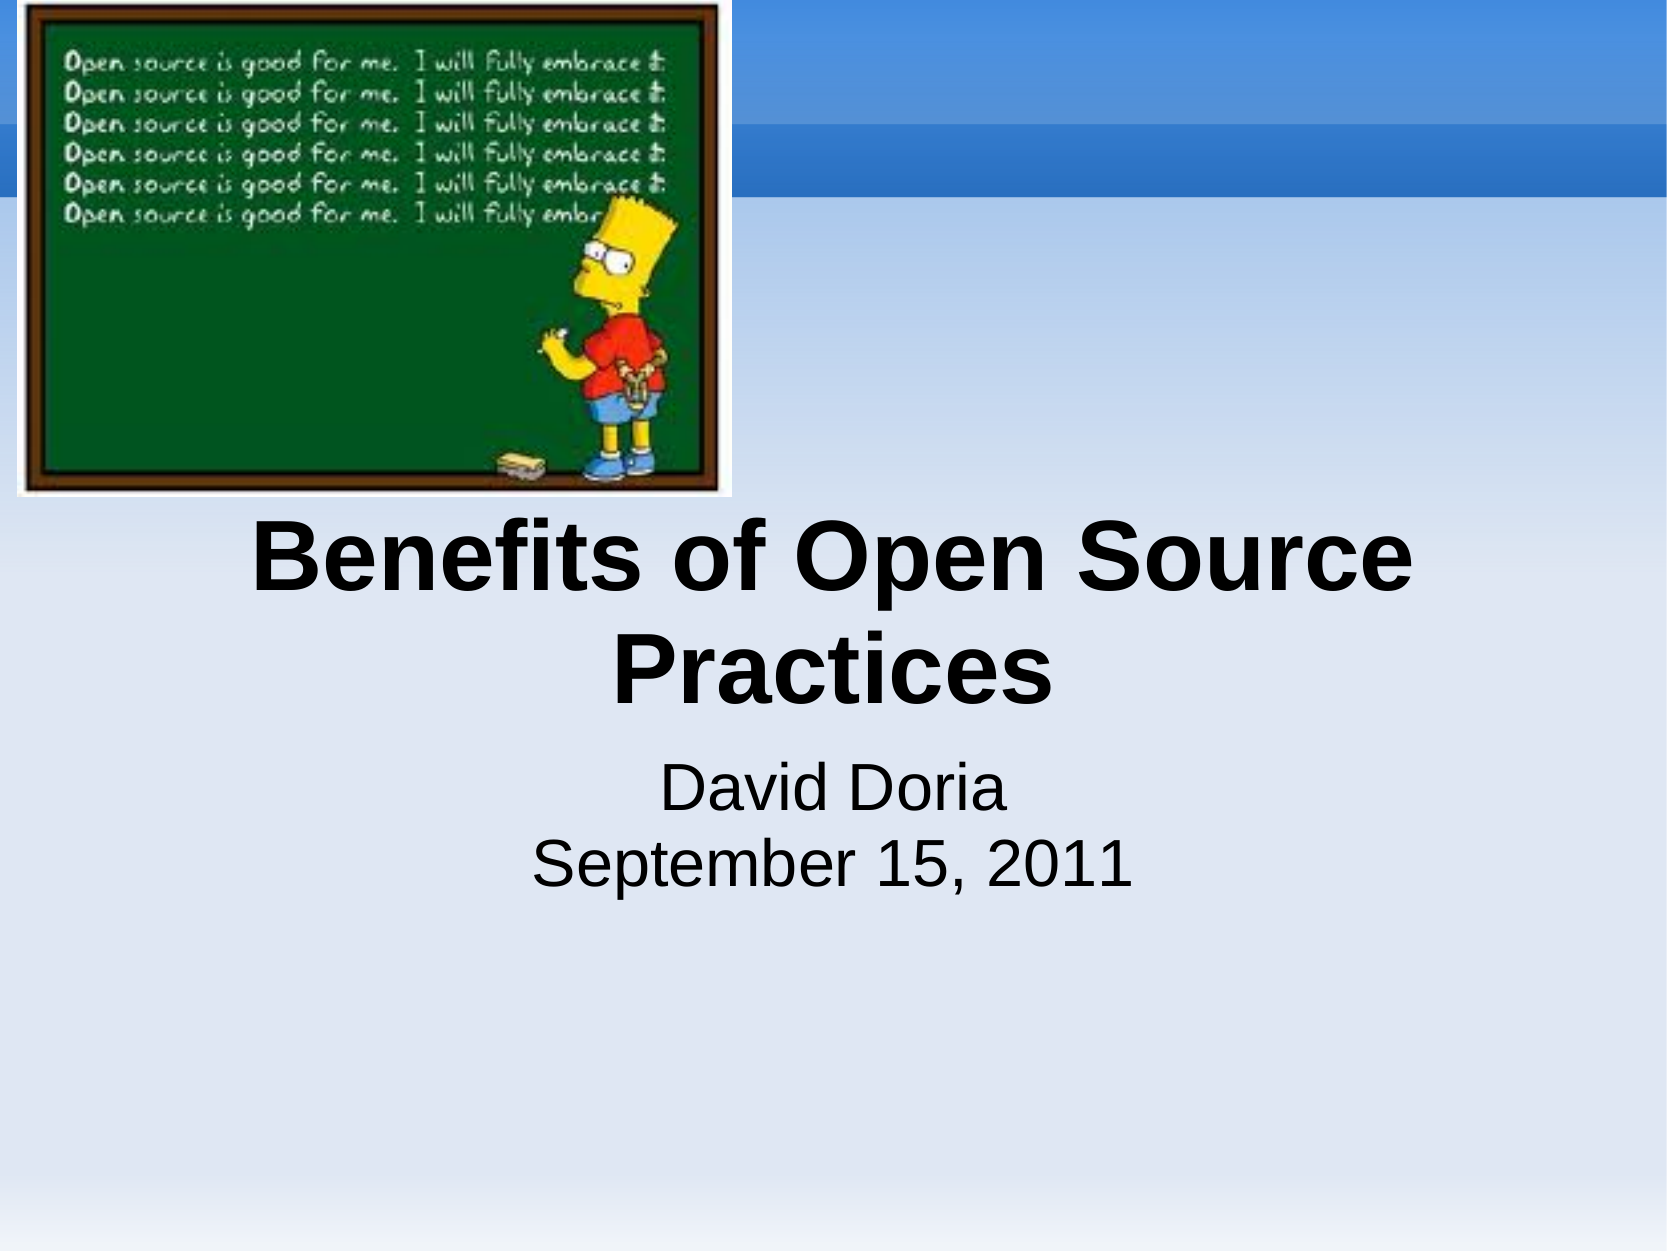

# Benefits of Open Source Practices
David Doria
September 15, 2011